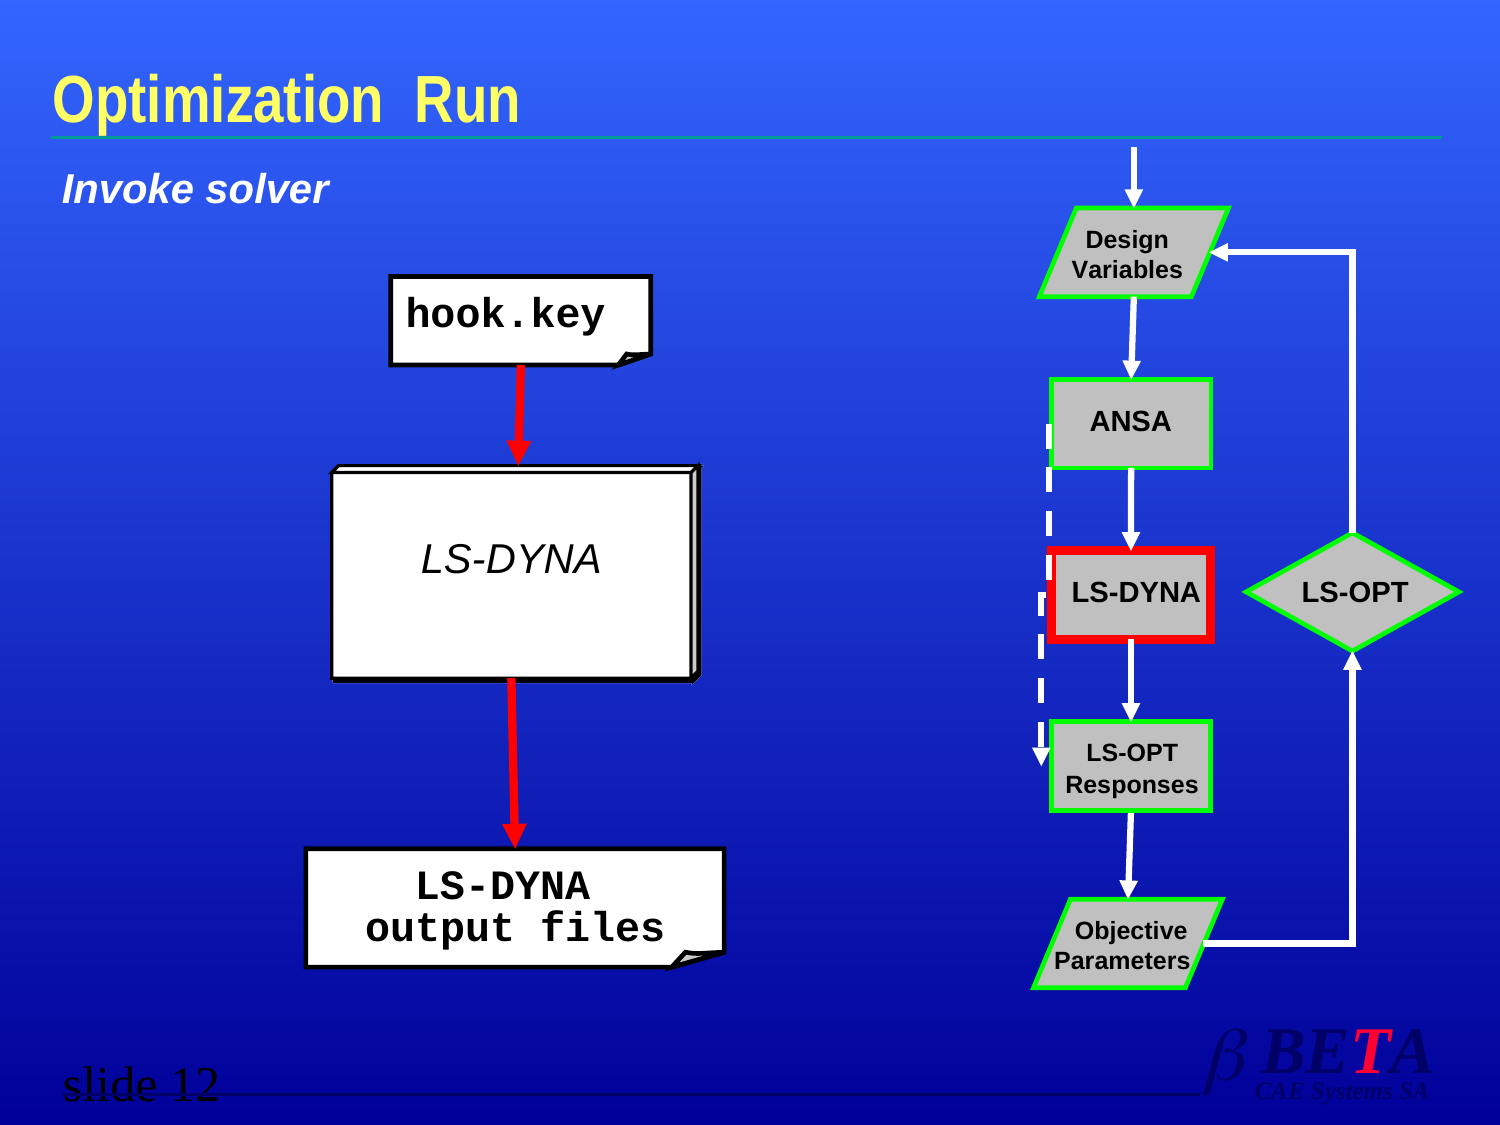

# Optimization Run
Invoke solver
 Design Variables
hook.key
ANSA
LS-DYNA
LS-DYNA
LS-OPT
LS-DYNA
output files
LS-OPT
Responses
 Objective Parameters
12